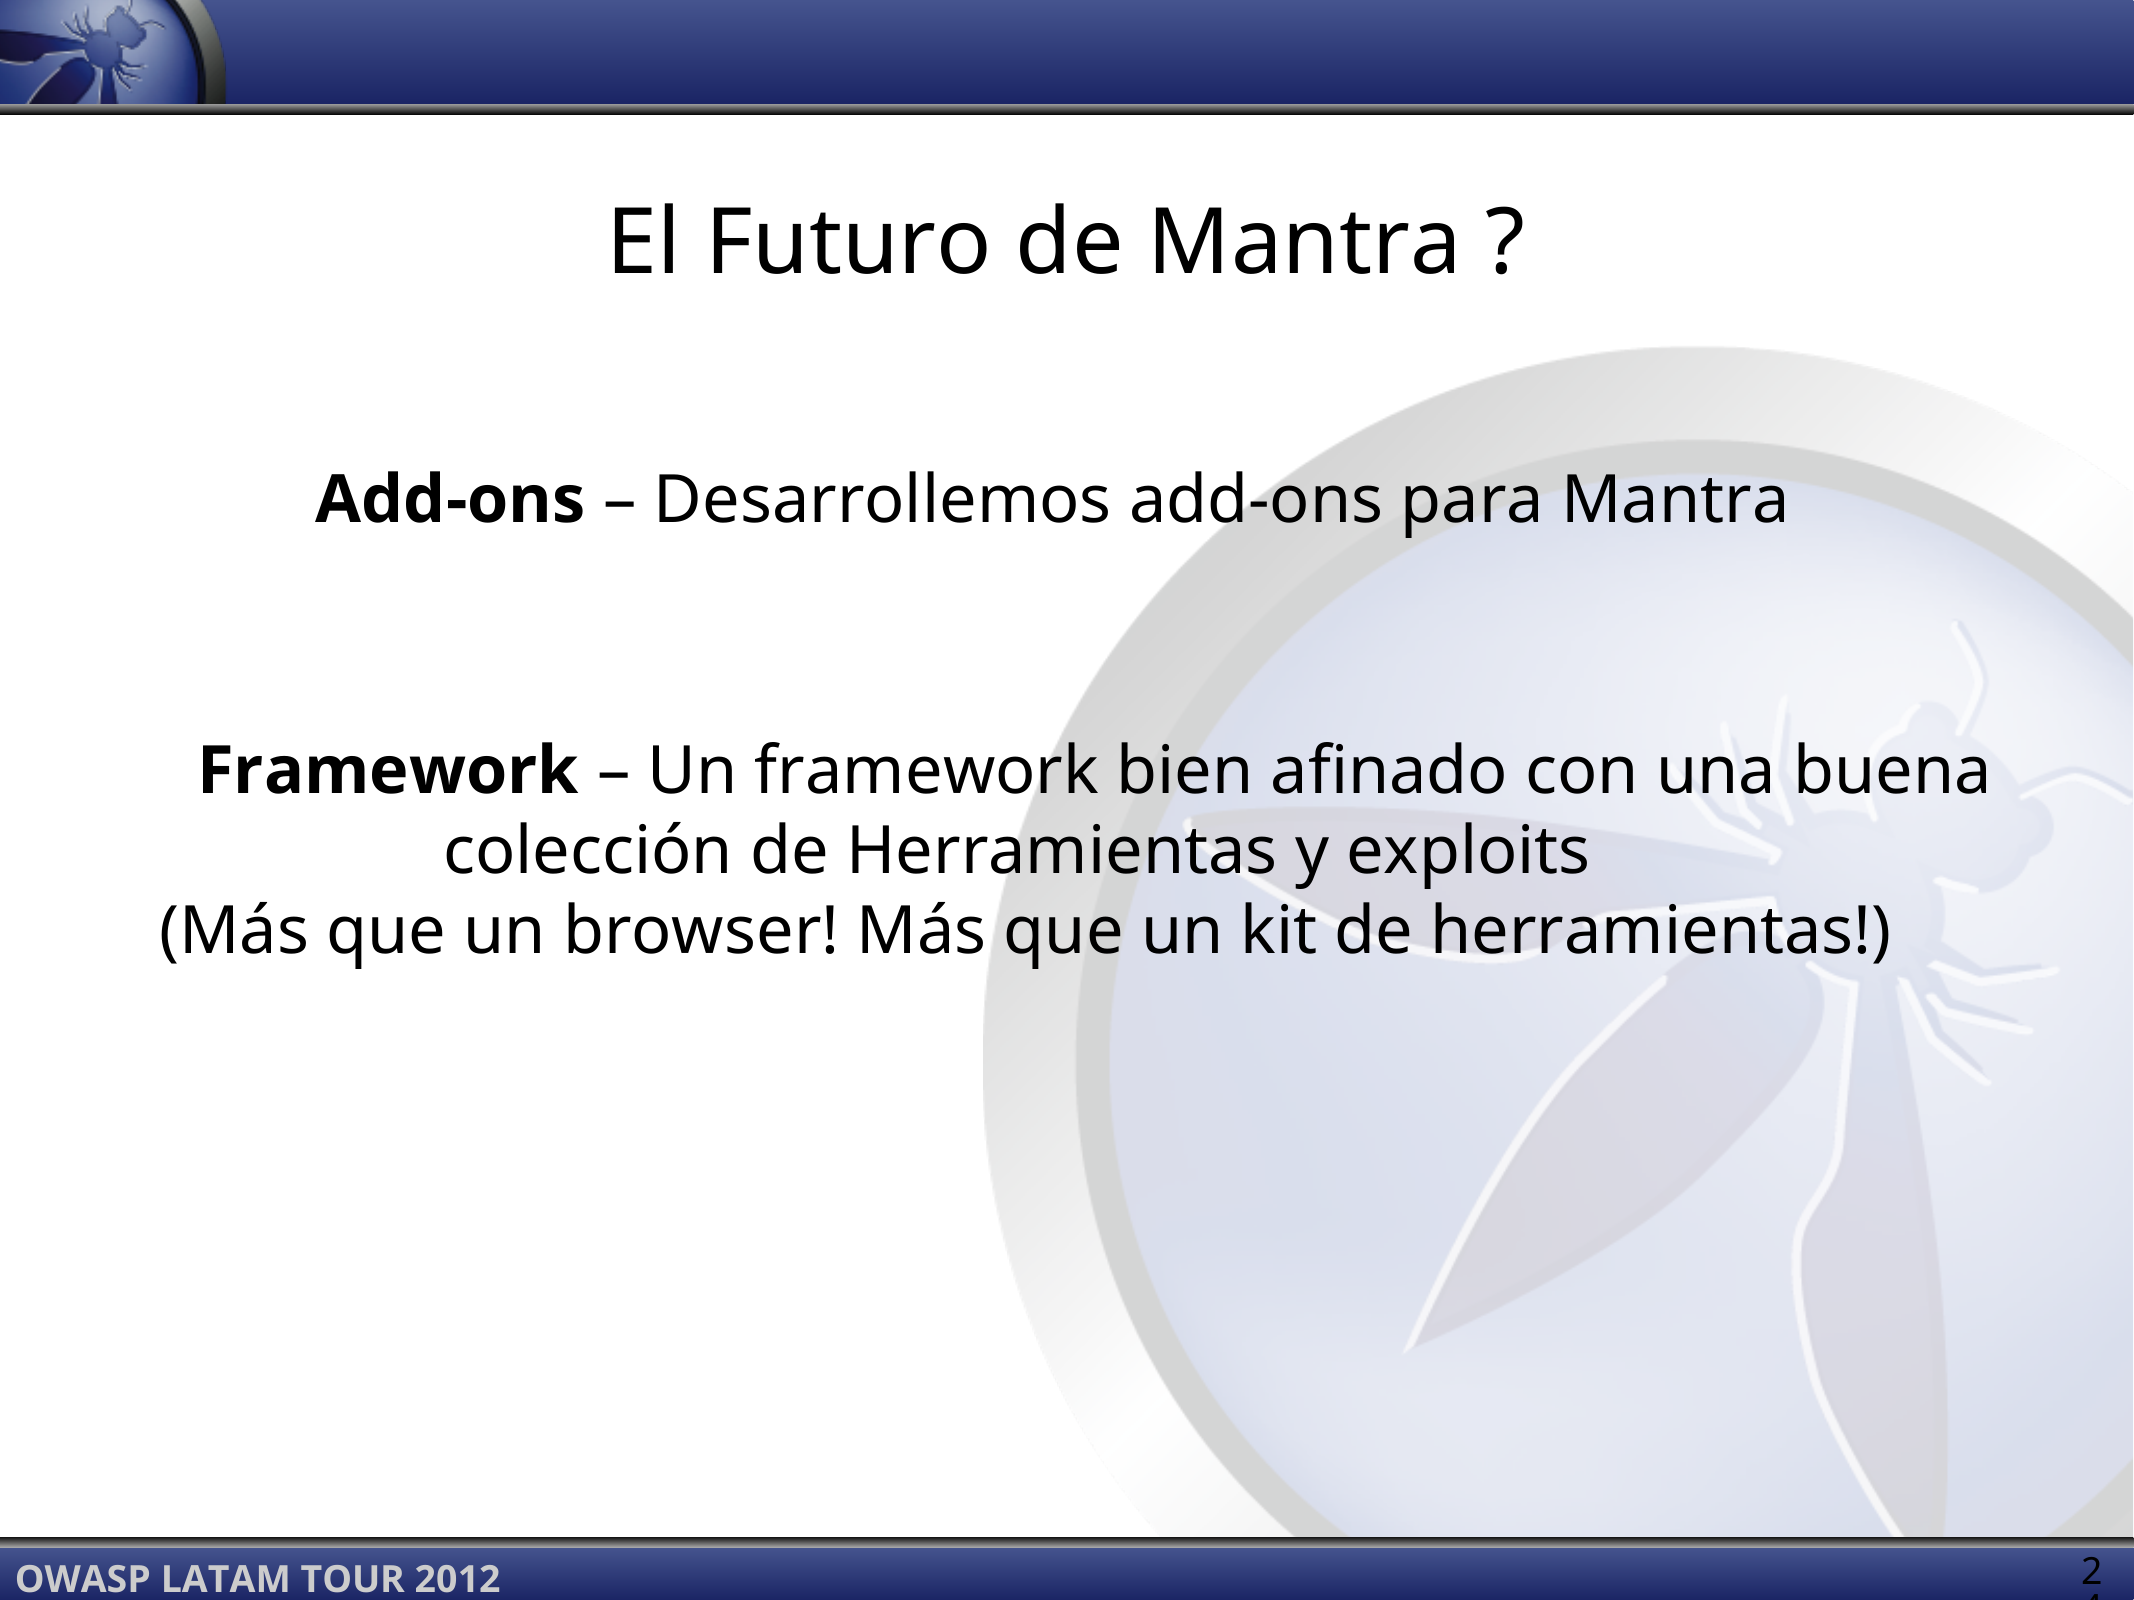

El Futuro de Mantra ?
Add-ons – Desarrollemos add-ons para Mantra
 Framework – Un framework bien afinado con una buena
colección de Herramientas y exploits
(Más que un browser! Más que un kit de herramientas!)